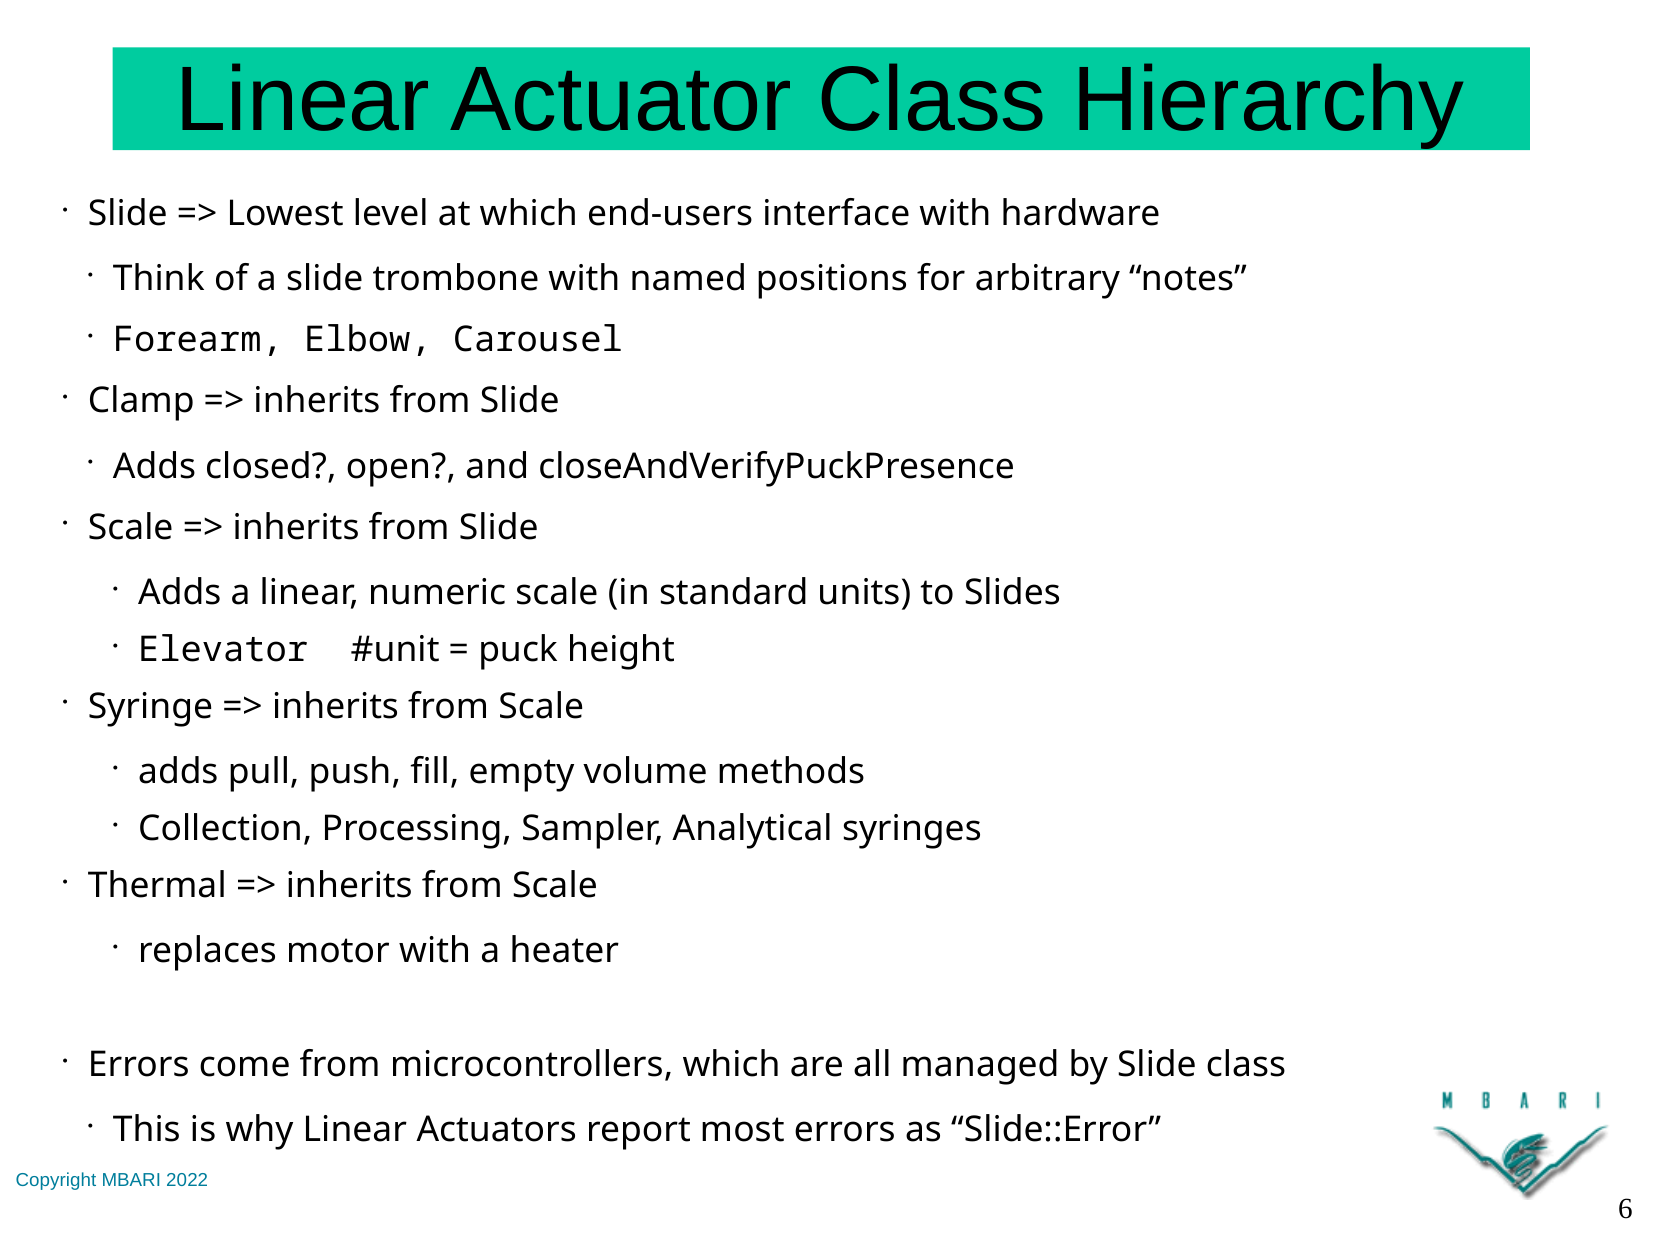

# Linear Actuator Class Hierarchy
Slide => Lowest level at which end-users interface with hardware
Think of a slide trombone with named positions for arbitrary “notes”
Forearm, Elbow, Carousel
Clamp => inherits from Slide
Adds closed?, open?, and closeAndVerifyPuckPresence
Scale => inherits from Slide
Adds a linear, numeric scale (in standard units) to Slides
Elevator #unit = puck height
Syringe => inherits from Scale
adds pull, push, fill, empty volume methods
Collection, Processing, Sampler, Analytical syringes
Thermal => inherits from Scale
replaces motor with a heater
Errors come from microcontrollers, which are all managed by Slide class
This is why Linear Actuators report most errors as “Slide::Error”